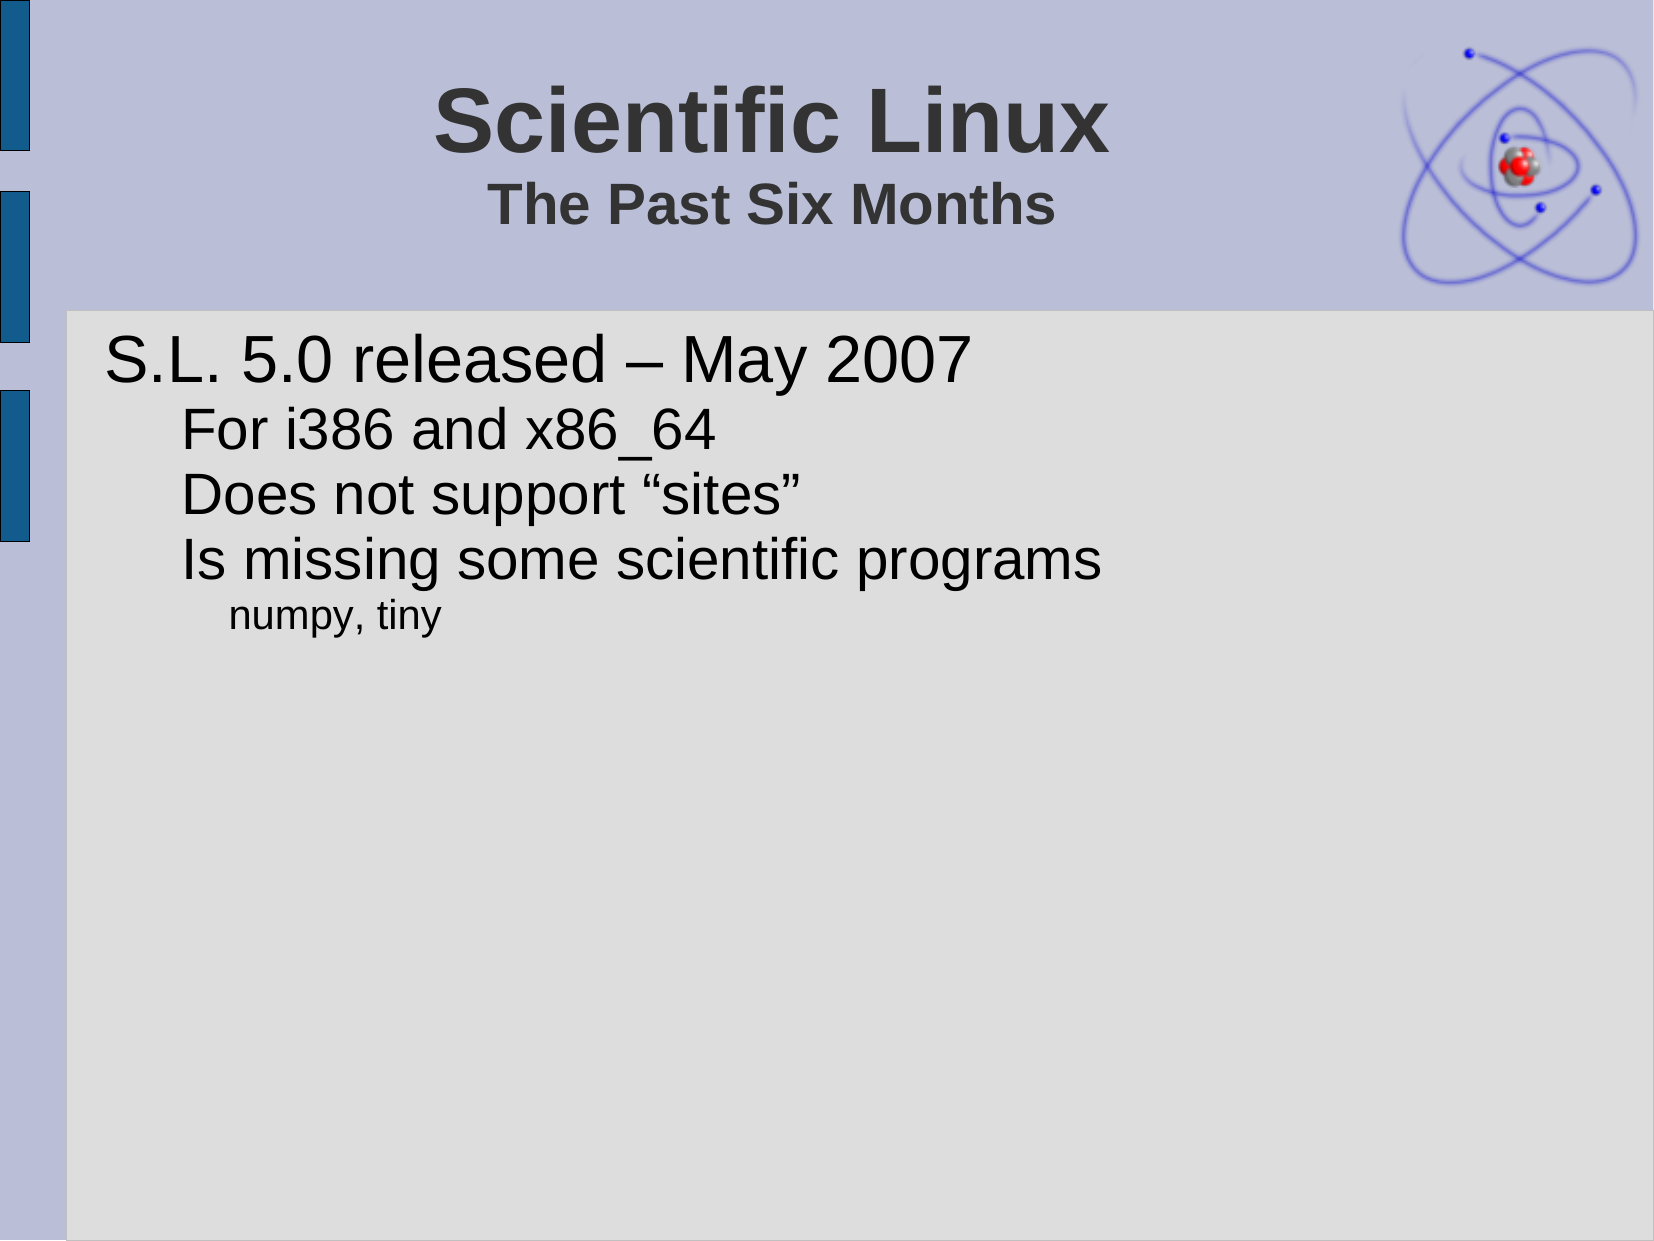

# Scientific Linux The Past Six Months
S.L. 5.0 released – May 2007
For i386 and x86_64
Does not support “sites”
Is missing some scientific programs
numpy, tiny